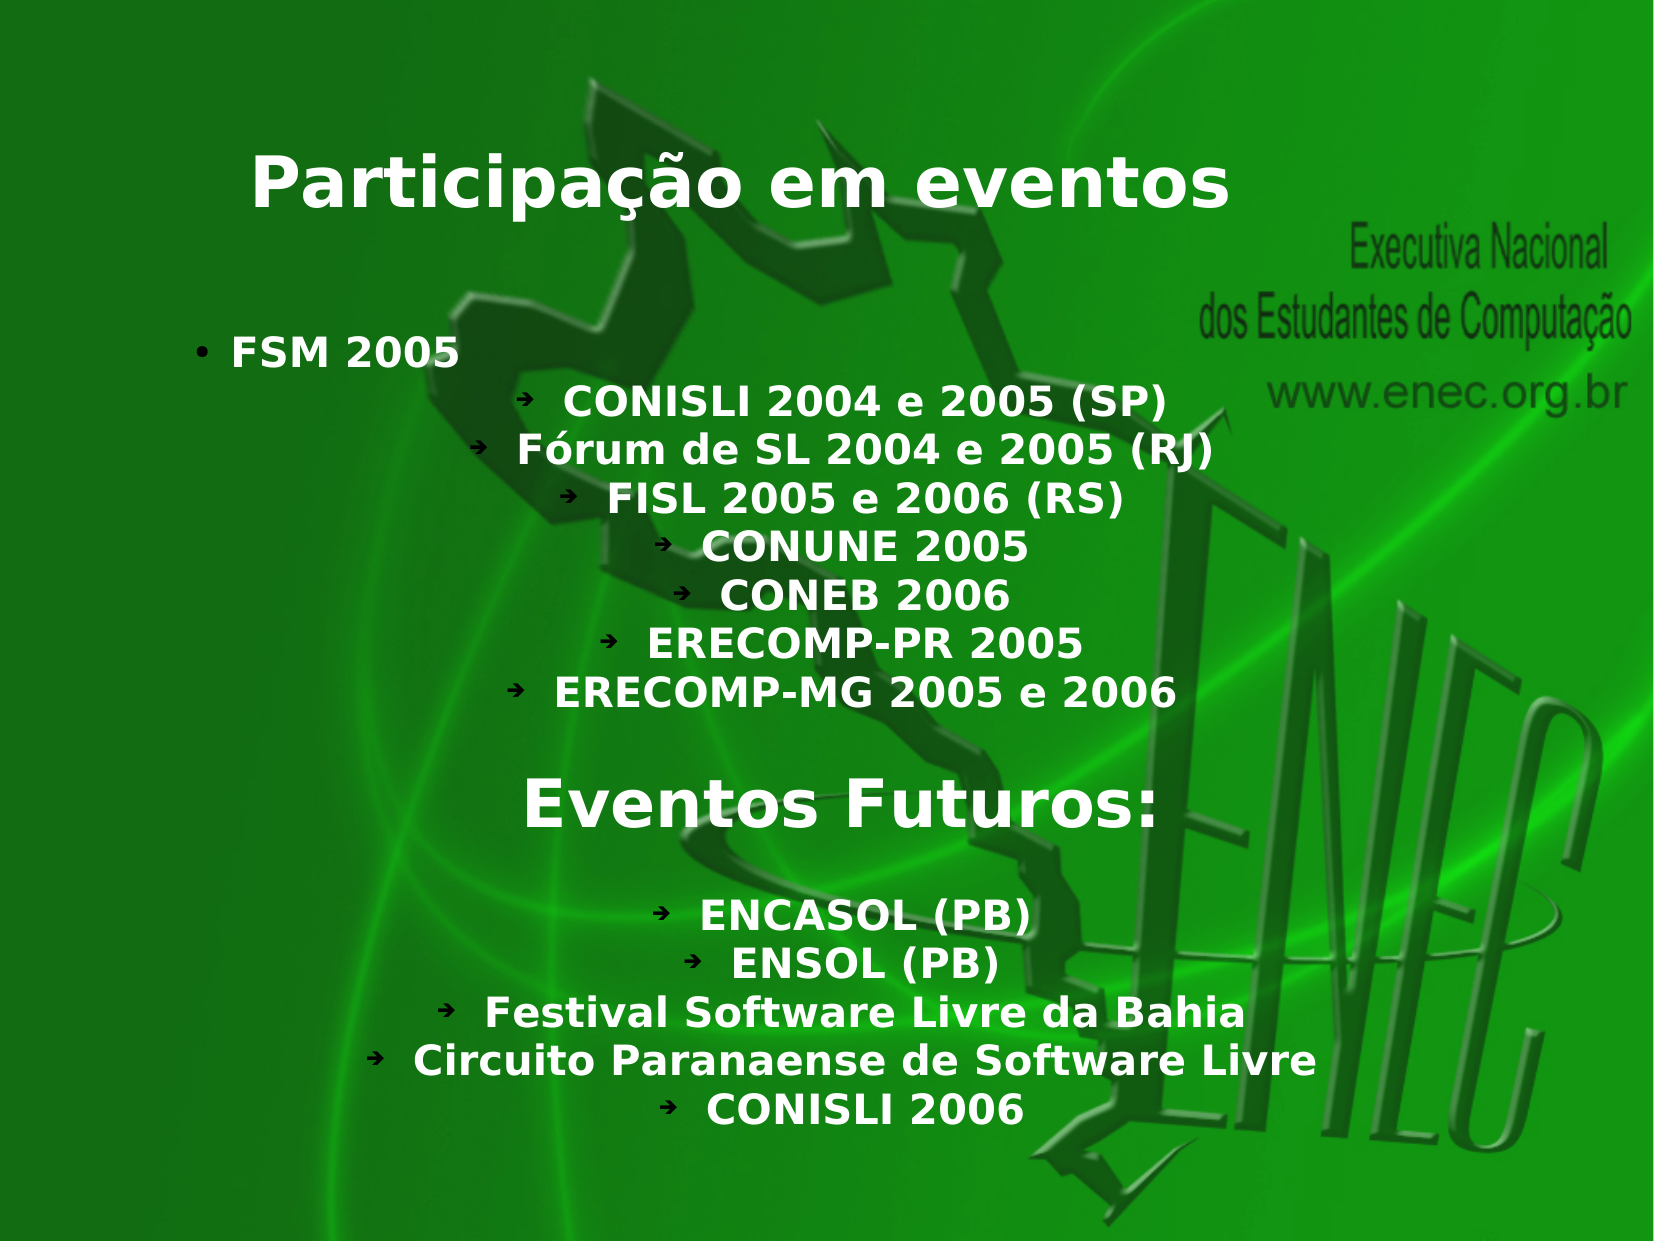

# Participação em eventos
FSM 2005
CONISLI 2004 e 2005 (SP)
Fórum de SL 2004 e 2005 (RJ)
FISL 2005 e 2006 (RS)
CONUNE 2005
CONEB 2006
ERECOMP-PR 2005
ERECOMP-MG 2005 e 2006
Eventos Futuros:
ENCASOL (PB)
ENSOL (PB)
Festival Software Livre da Bahia
Circuito Paranaense de Software Livre
CONISLI 2006